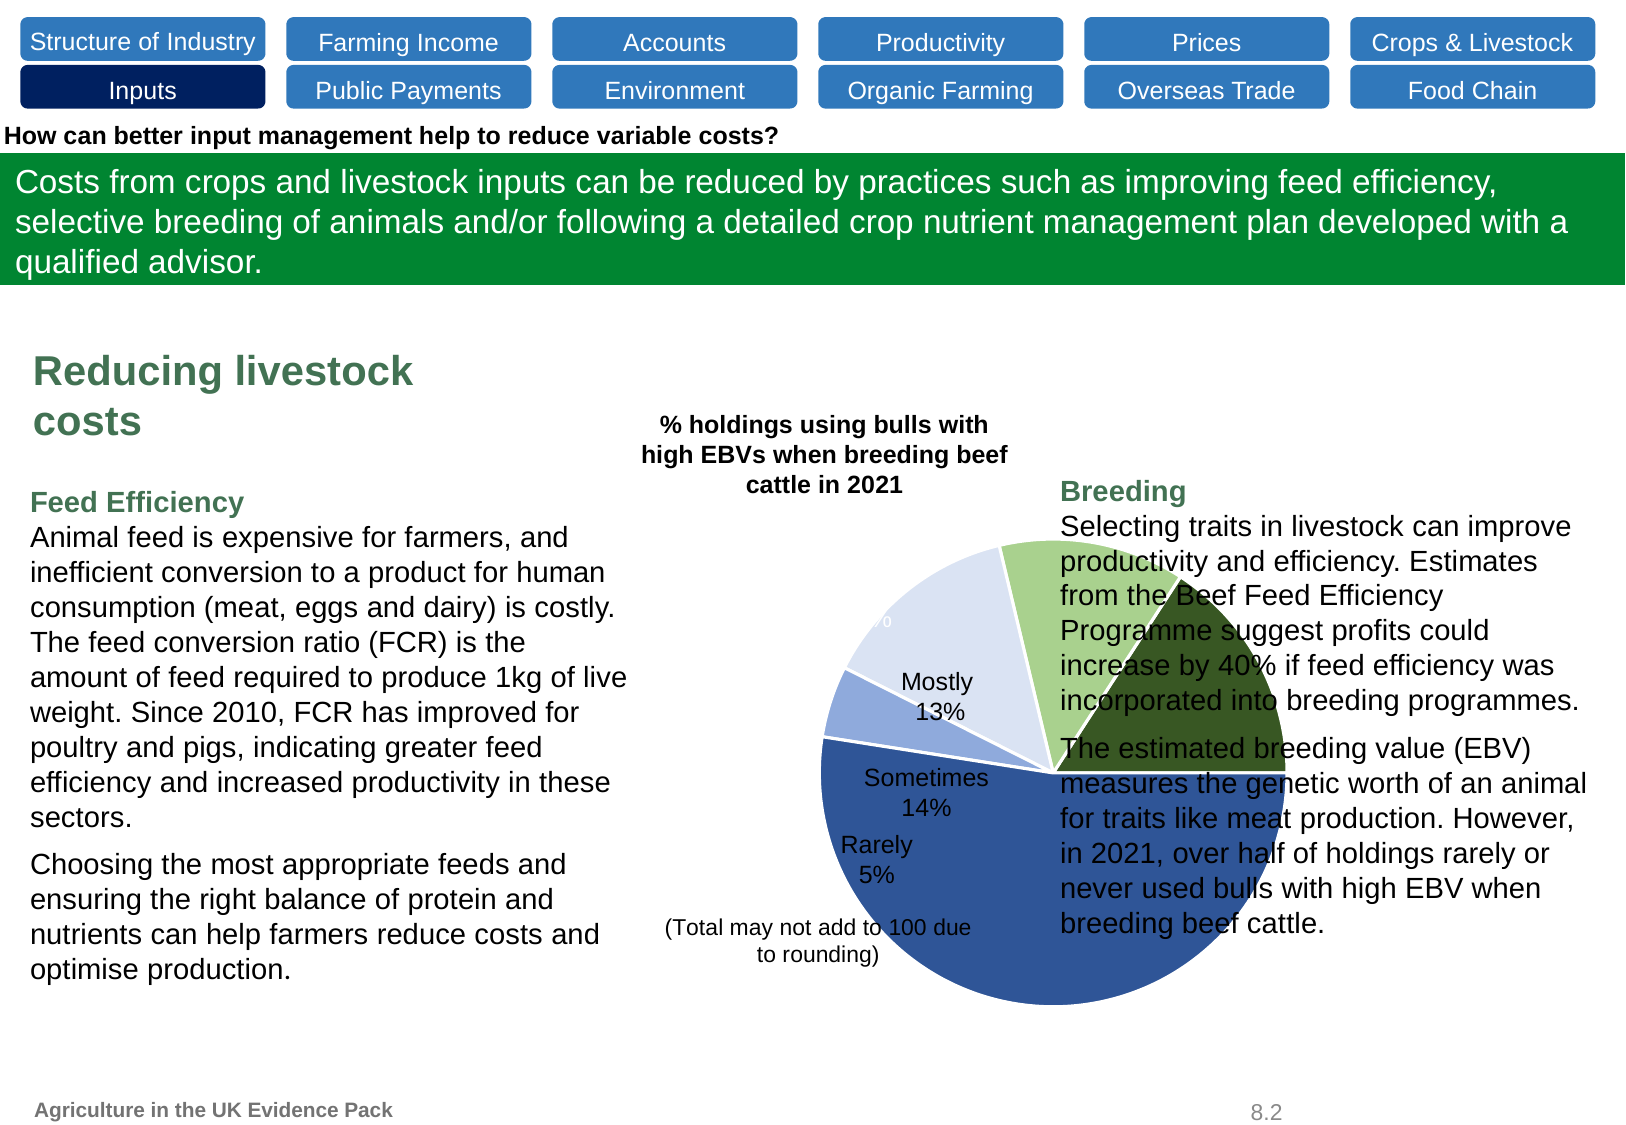

Structure of Industry
Farming Income
Accounts
Productivity
Prices
Crops & Livestock
Inputs
Public Payments
Environment
Organic Farming
Overseas Trade
Food Chain
# Slide 8.2 – How can better input management help to reduce variable costs?
How can better input management help to reduce variable costs?
Costs from crops and livestock inputs can be reduced by practices such as improving feed efficiency, selective breeding of animals and/or following a detailed crop nutrient management plan developed with a qualified advisor.
Reducing livestock costs
% holdings using bulls with high EBVs when breeding beef cattle in 2021
Breeding
Selecting traits in livestock can improve productivity and efficiency. Estimates from the Beef Feed Efficiency Programme suggest profits could increase by 40% if feed efficiency was incorporated into breeding programmes.
The estimated breeding value (EBV) measures the genetic worth of an animal for traits like meat production. However, in 2021, over half of holdings rarely or never used bulls with high EBV when breeding beef cattle.
Feed Efficiency
Animal feed is expensive for farmers, and inefficient conversion to a product for human consumption (meat, eggs and dairy) is costly. The feed conversion ratio (FCR) is the amount of feed required to produce 1kg of live weight. Since 2010, FCR has improved for poultry and pigs, indicating greater feed efficiency and increased productivity in these sectors.
Choosing the most appropriate feeds and ensuring the right balance of protein and nutrients can help farmers reduce costs and optimise production.
### Chart
| Category | Series1 |
|---|---|
| Always | 0.16 |
| Mostly | 0.13 |
| Sometimes | 0.14 |
| Rarely | 0.05 |
| Never | 0.53 |Always
16%
Never
53%
Mostly
13%
Sometimes
14%
Rarely
5%
(Total may not add to 100 due to rounding)
8.2
Agriculture in the UK Evidence Pack